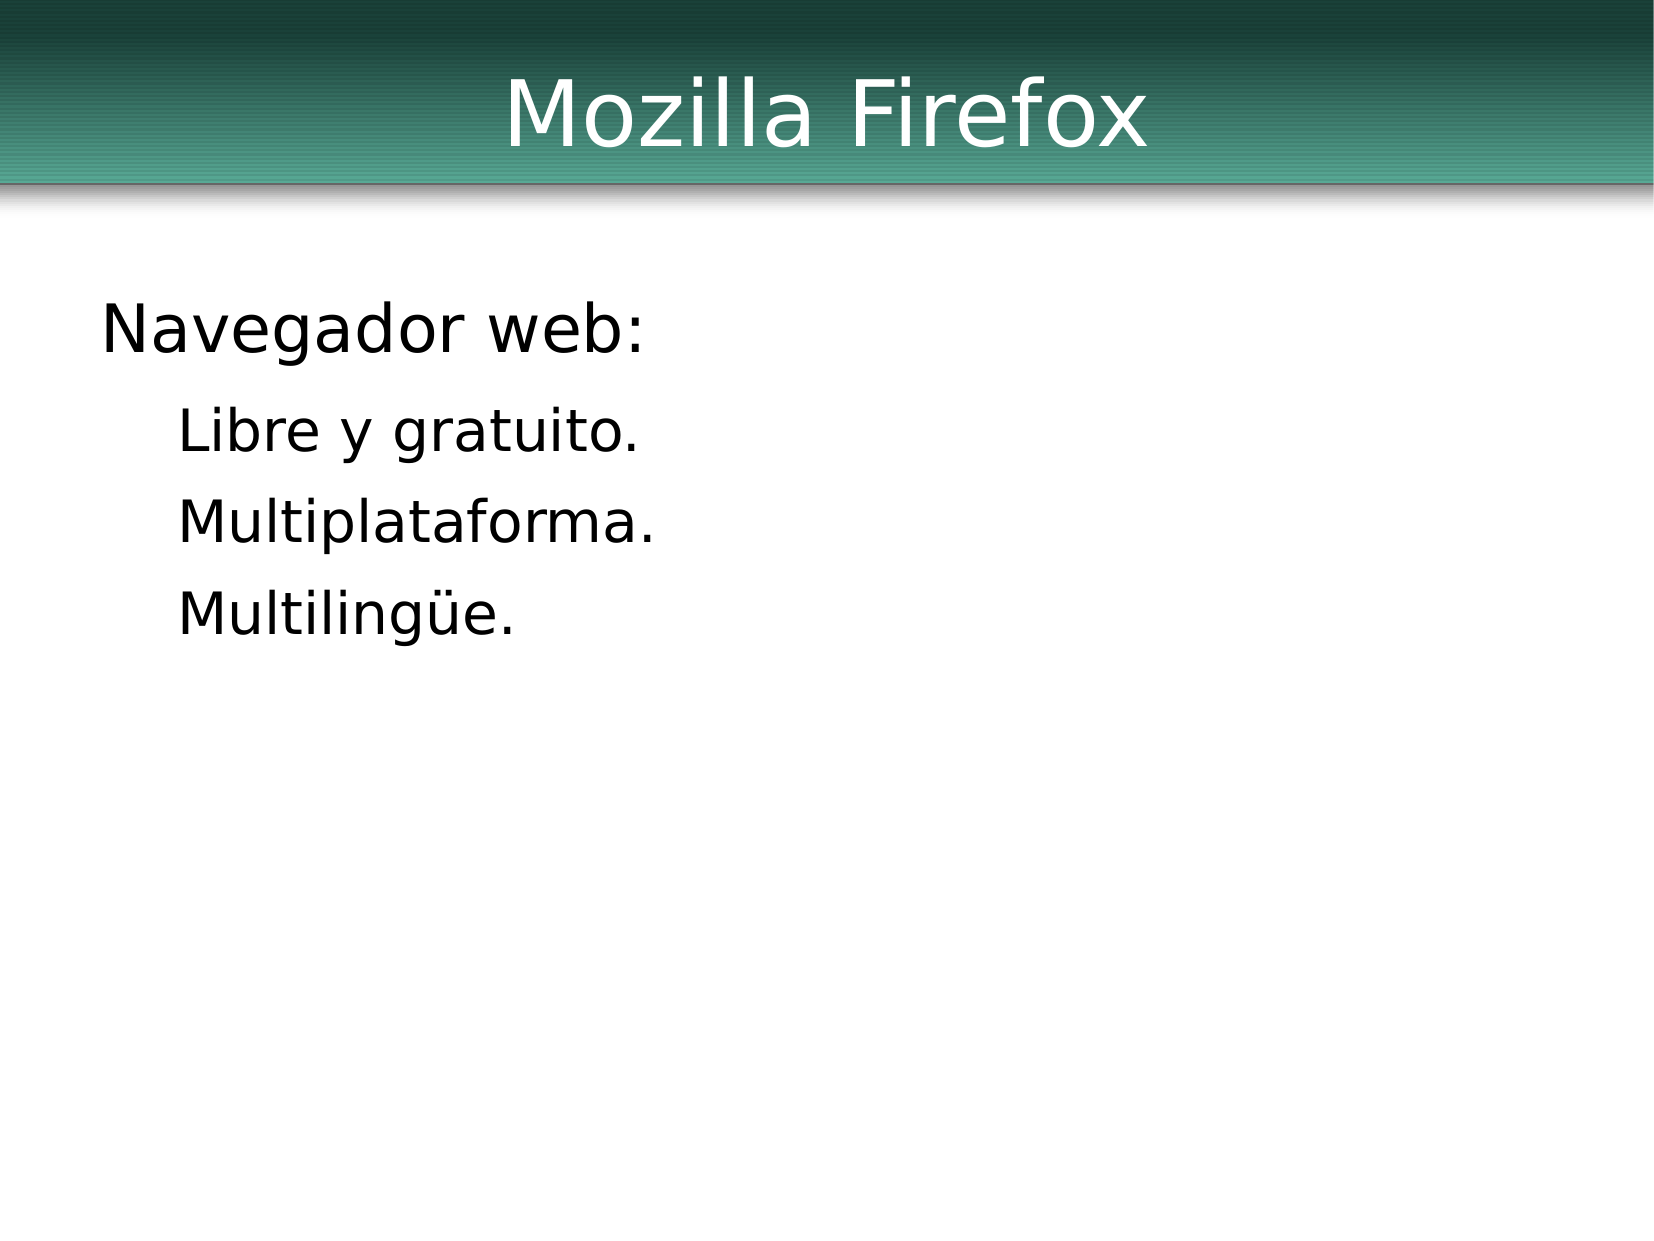

# Mozilla Firefox
Navegador web:
Libre y gratuito.
Multiplataforma.
Multilingüe.